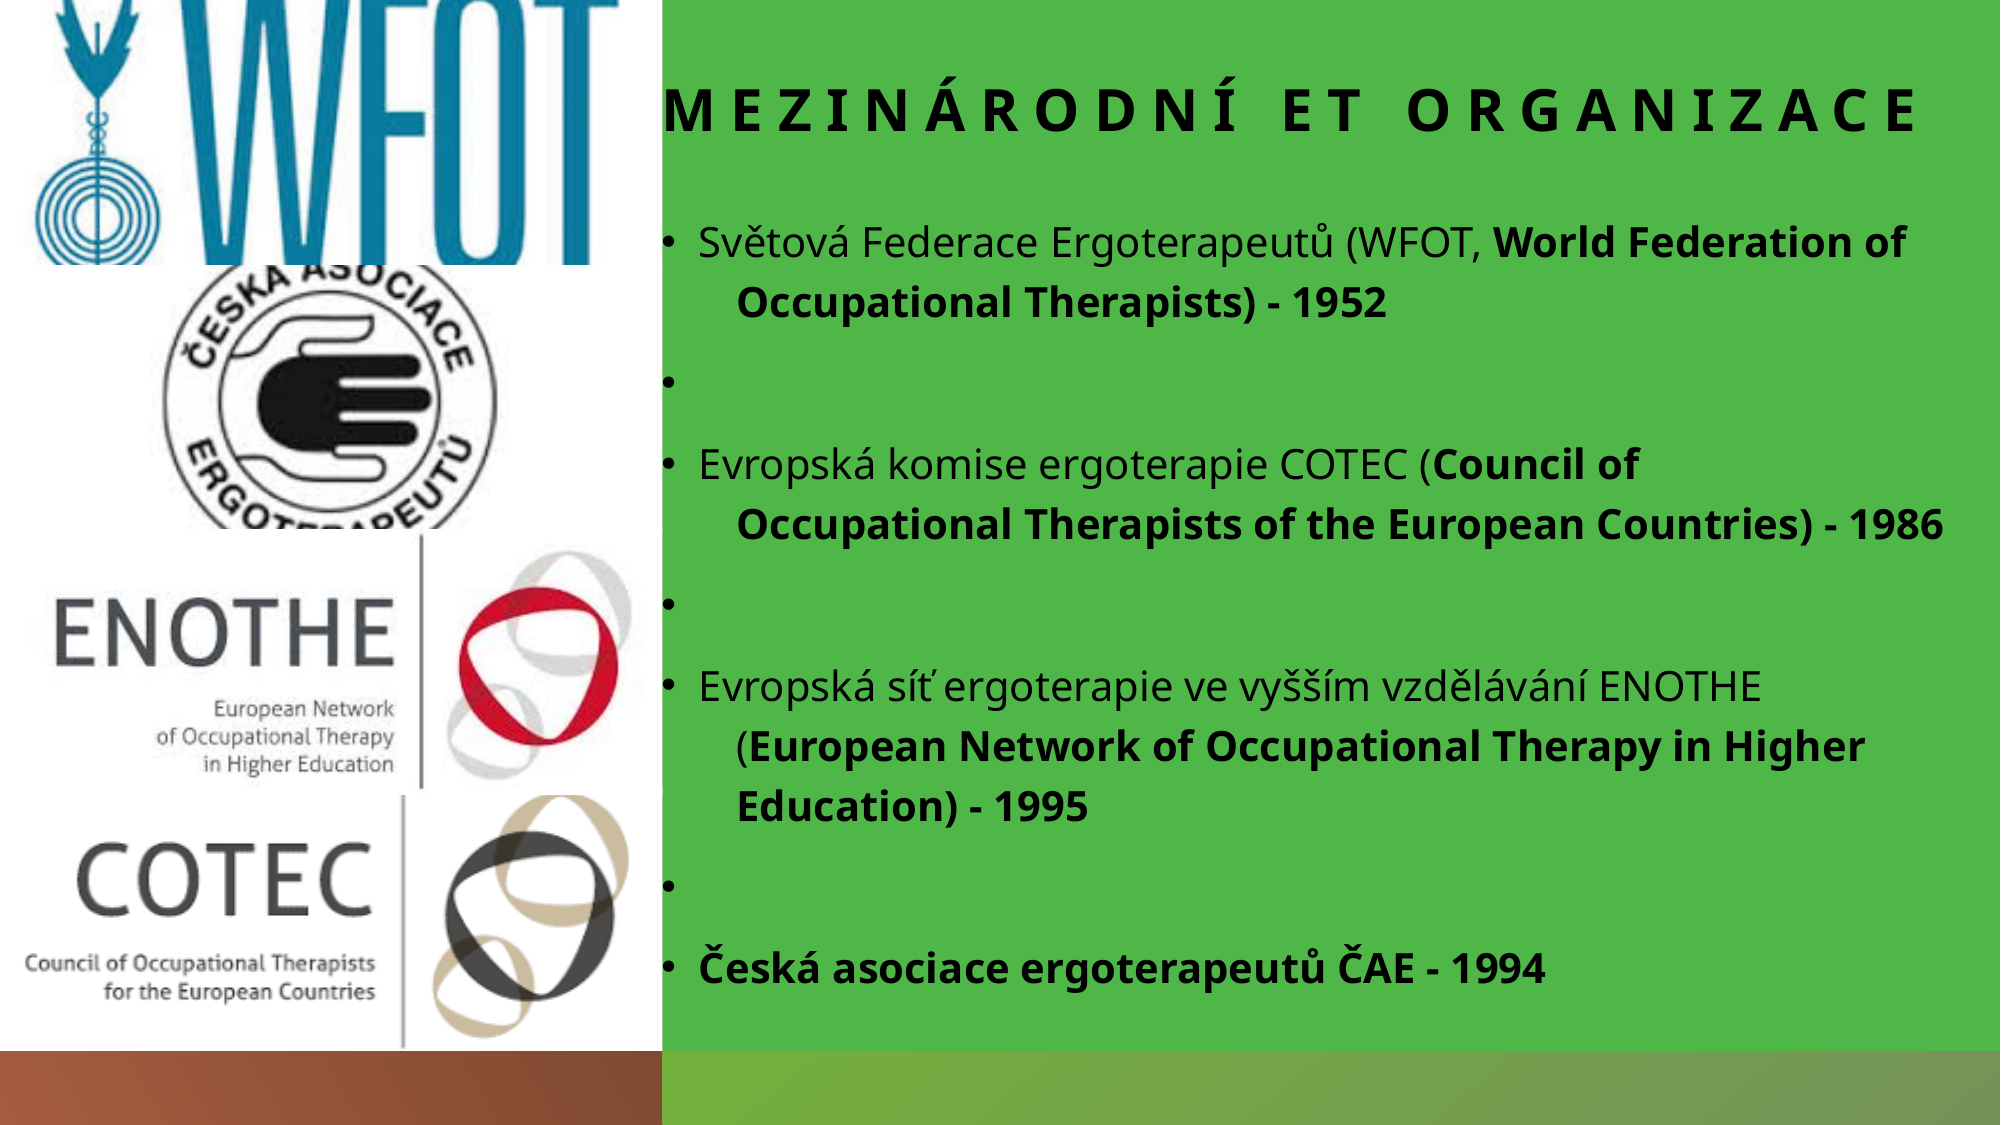

# Mezinárodní ET organizace
Světová Federace Ergoterapeutů (WFOT, World Federation of Occupational Therapists) - 1952
Evropská komise ergoterapie COTEC (Council of Occupational Therapists of the European Countries) - 1986
Evropská síť ergoterapie ve vyšším vzdělávání ENOTHE (European Network of Occupational Therapy in Higher Education) - 1995
Česká asociace ergoterapeutů ČAE - 1994